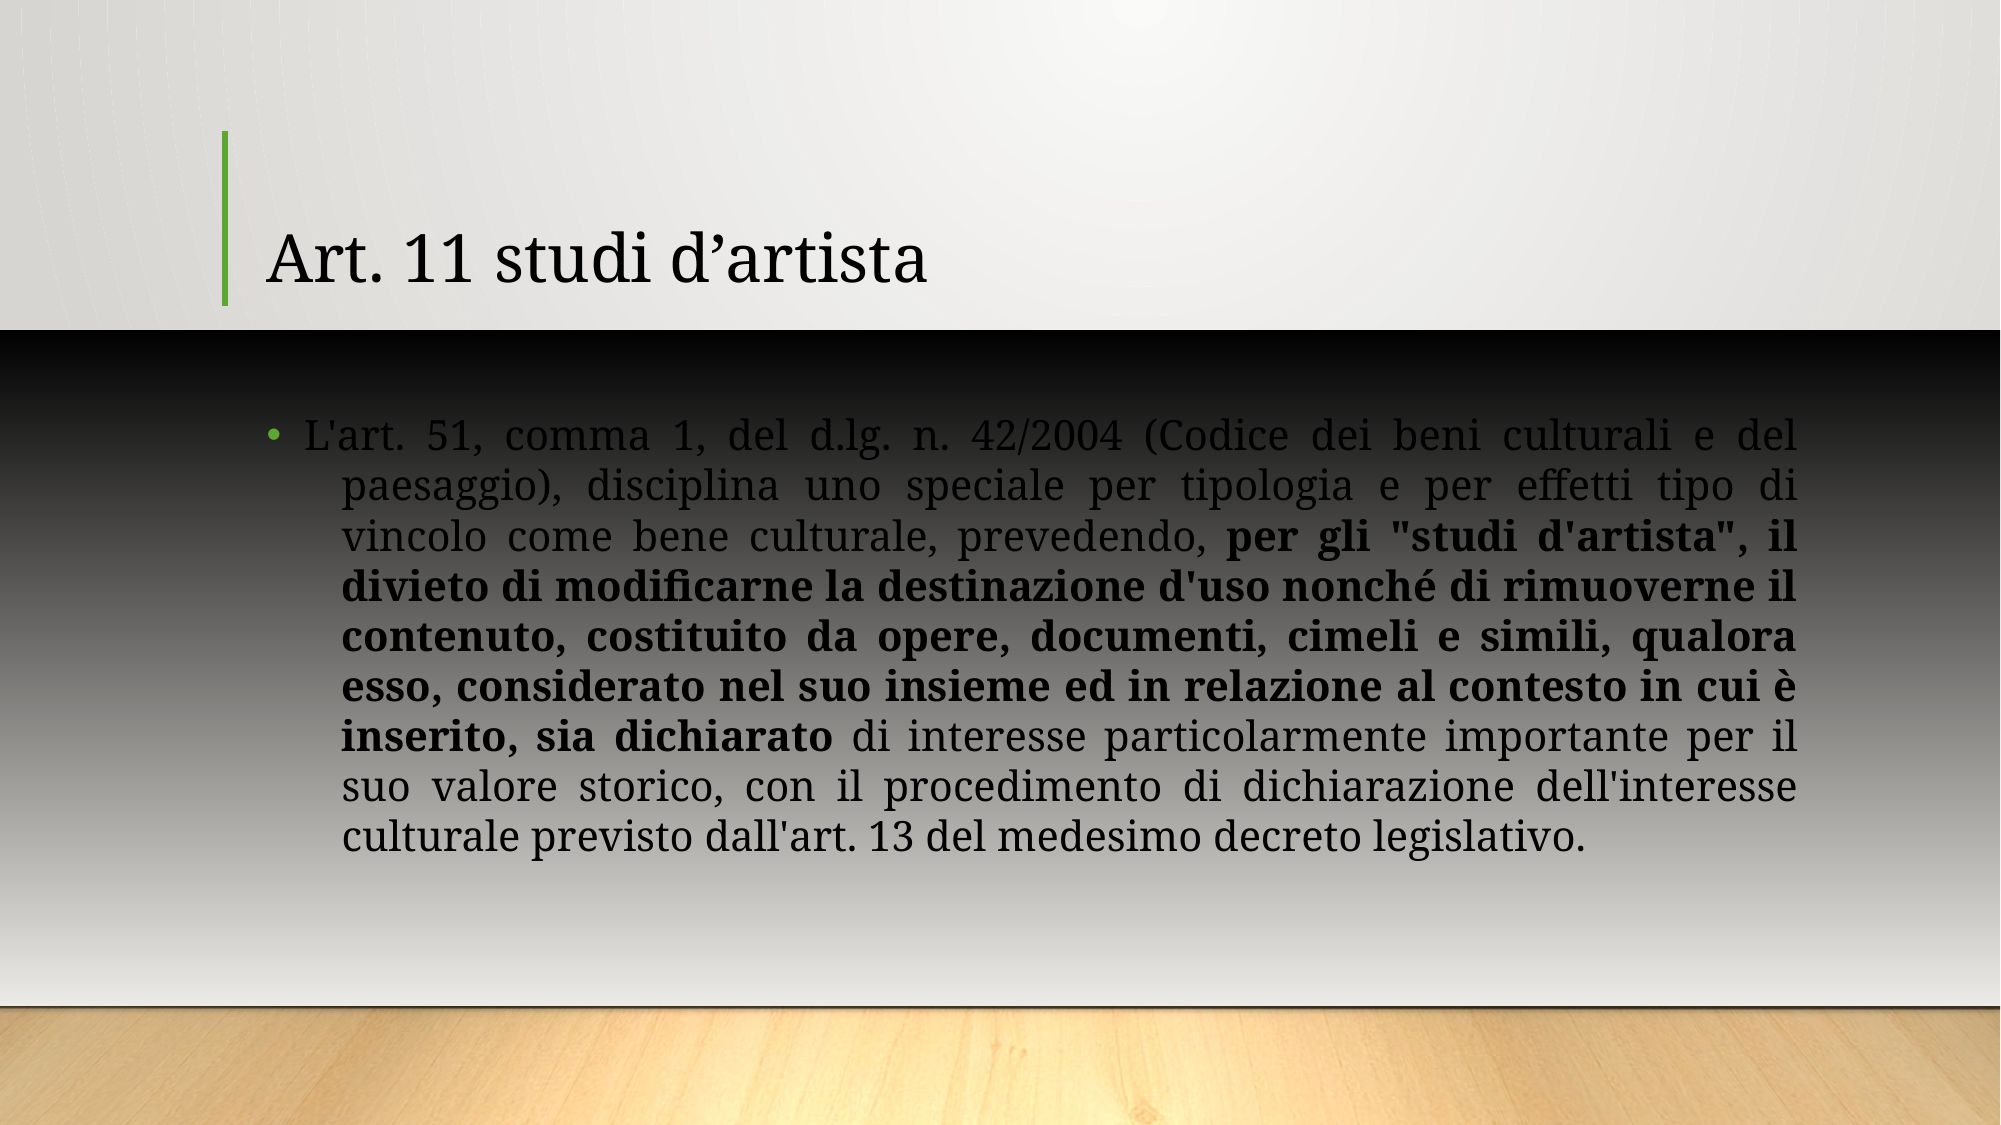

# Art. 11 studi d’artista
L'art. 51, comma 1, del d.lg. n. 42/2004 (Codice dei beni culturali e del paesaggio), disciplina uno speciale per tipologia e per effetti tipo di vincolo come bene culturale, prevedendo, per gli "studi d'artista", il divieto di modificarne la destinazione d'uso nonché di rimuoverne il contenuto, costituito da opere, documenti, cimeli e simili, qualora esso, considerato nel suo insieme ed in relazione al contesto in cui è inserito, sia dichiarato di interesse particolarmente importante per il suo valore storico, con il procedimento di dichiarazione dell'interesse culturale previsto dall'art. 13 del medesimo decreto legislativo.